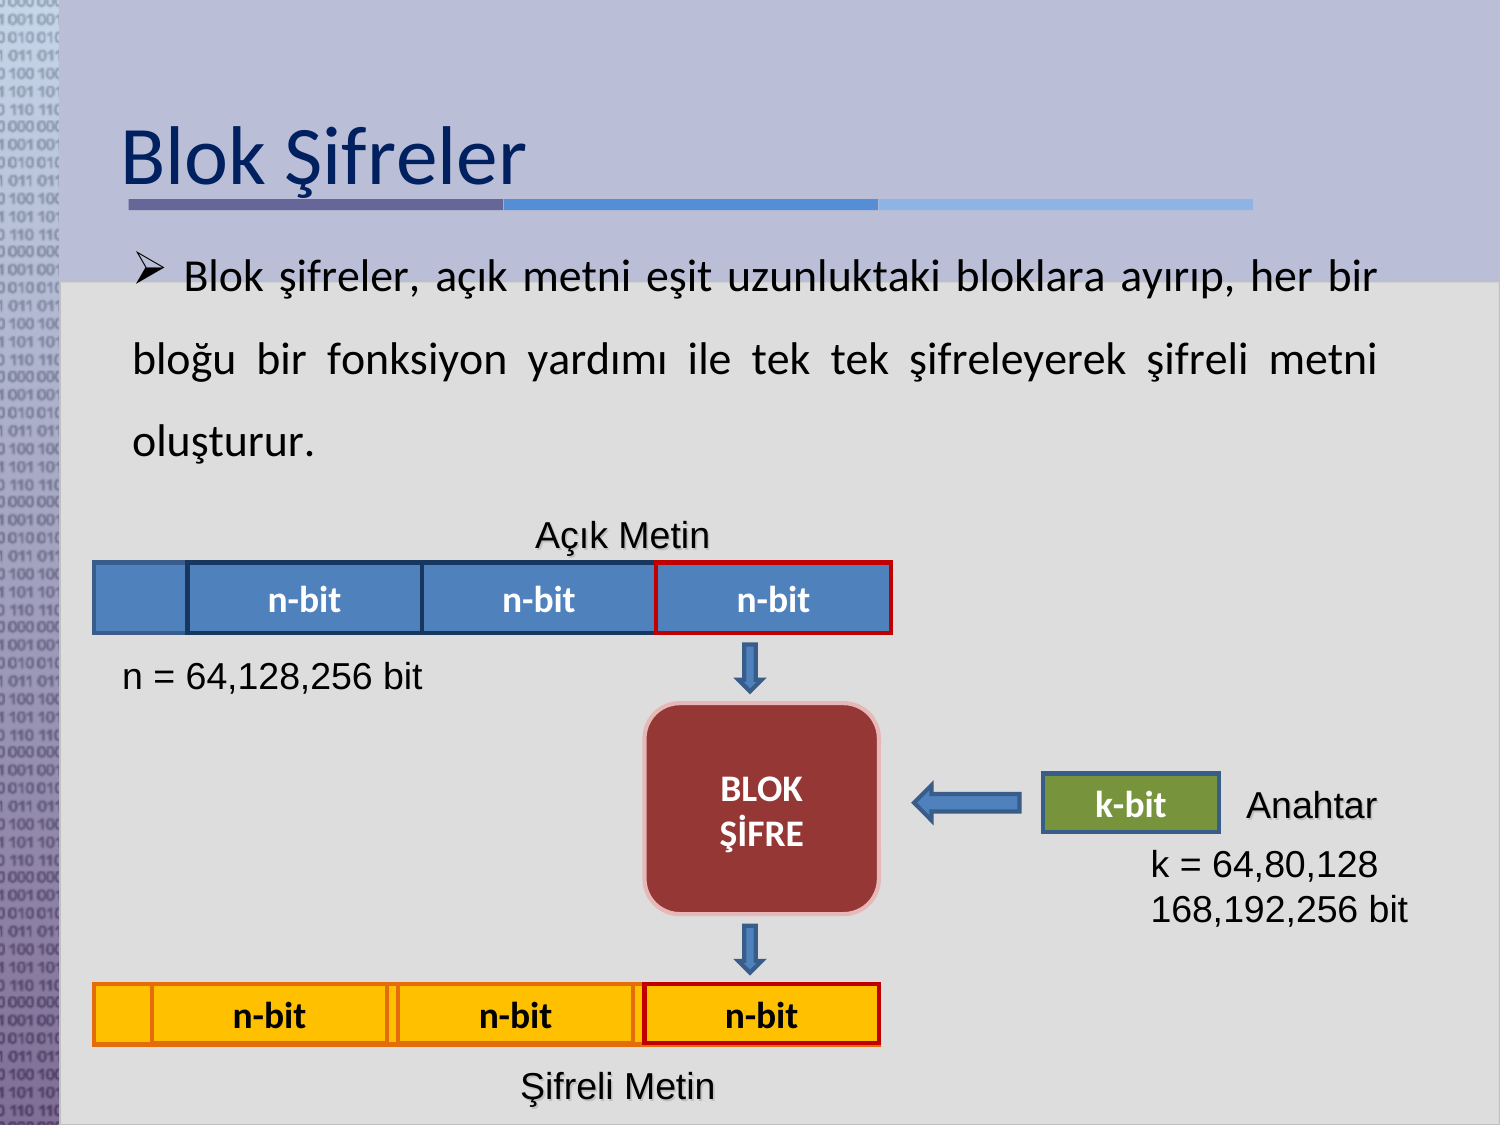

Blok Şifreler
 Blok şifreler, açık metni eşit uzunluktaki bloklara ayırıp, her bir bloğu bir fonksiyon yardımı ile tek tek şifreleyerek şifreli metni oluşturur.
Açık Metin
n-bit
n-bit
n-bit
n = 64,128,256 bit
BLOK
ŞİFRE
k-bit
Anahtar
k = 64,80,128
168,192,256 bit
n-bit
n-bit
n-bit
Şifreli Metin